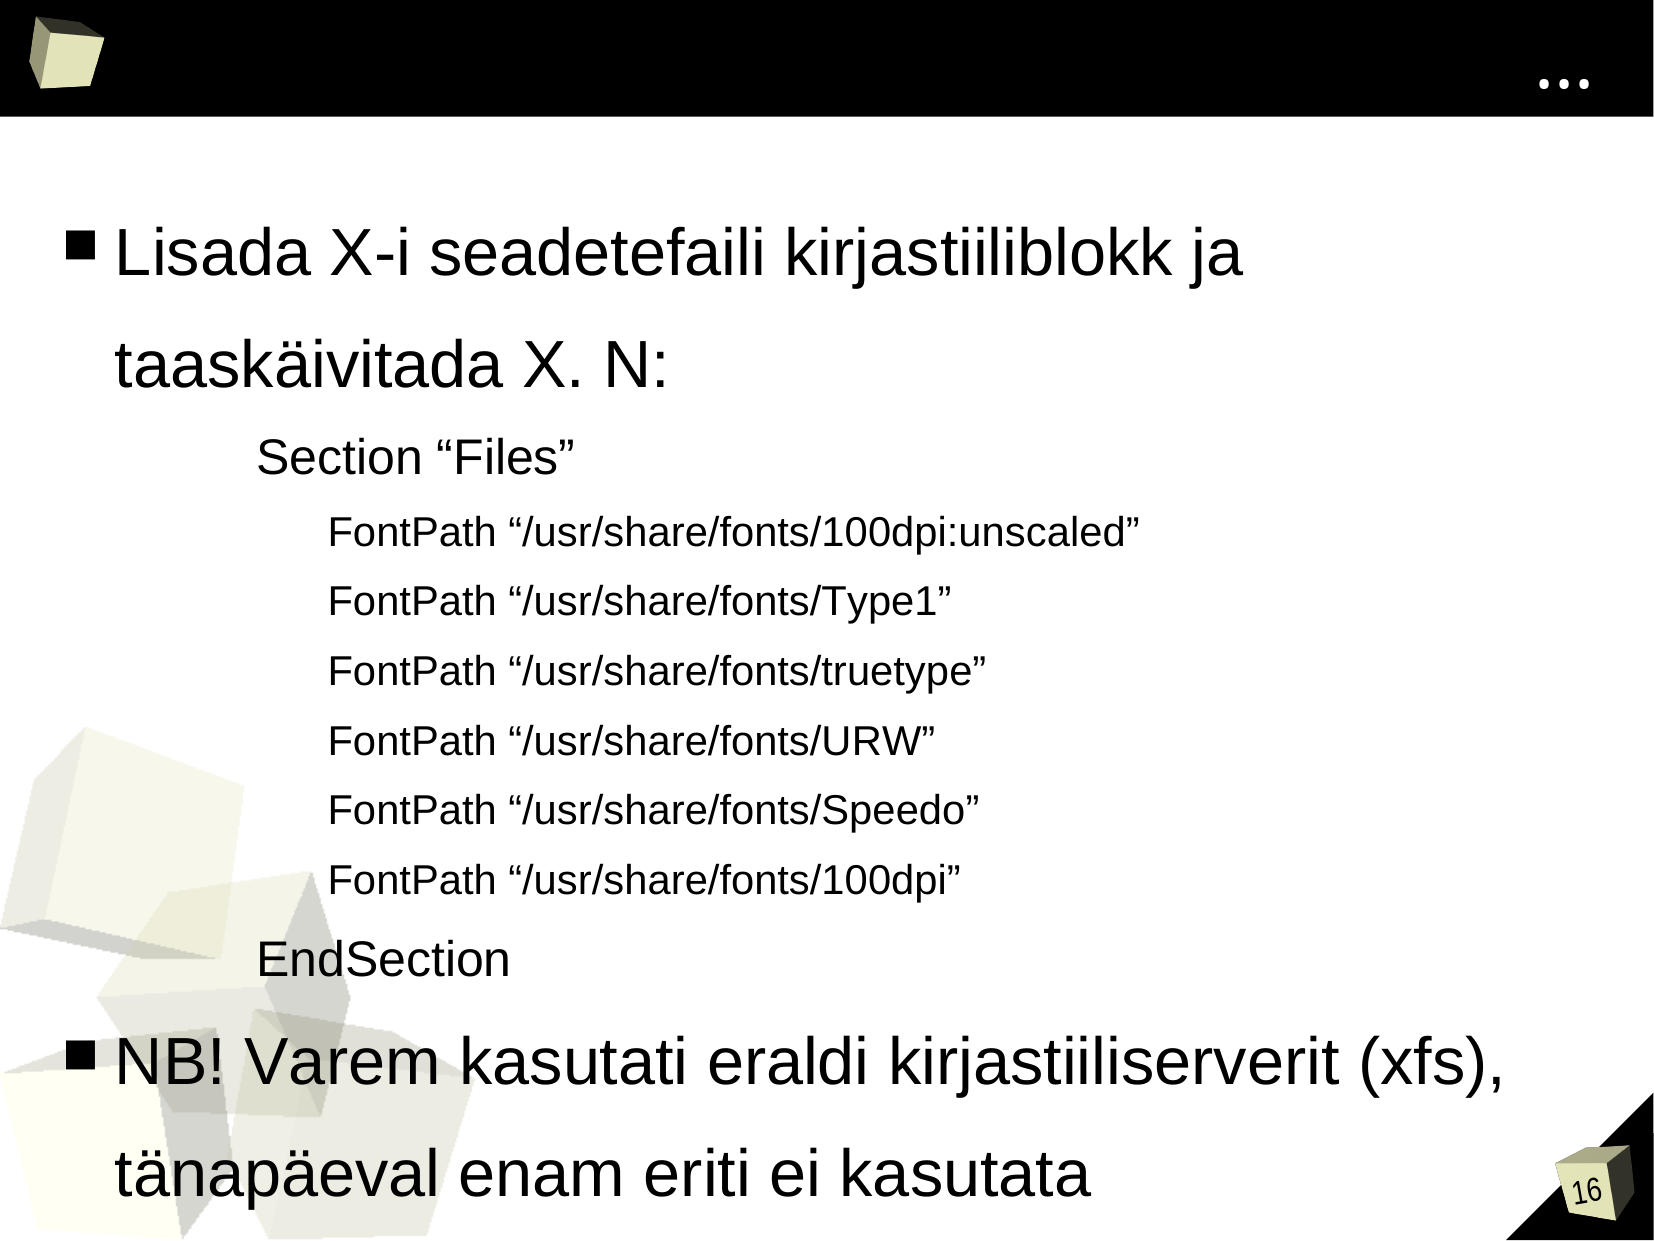

# ...
Lisada X-i seadetefaili kirjastiiliblokk ja taaskäivitada X. N:
Section “Files”
FontPath “/usr/share/fonts/100dpi:unscaled”
FontPath “/usr/share/fonts/Type1”
FontPath “/usr/share/fonts/truetype”
FontPath “/usr/share/fonts/URW”
FontPath “/usr/share/fonts/Speedo”
FontPath “/usr/share/fonts/100dpi”
EndSection
NB! Varem kasutati eraldi kirjastiiliserverit (xfs), tänapäeval enam eriti ei kasutata